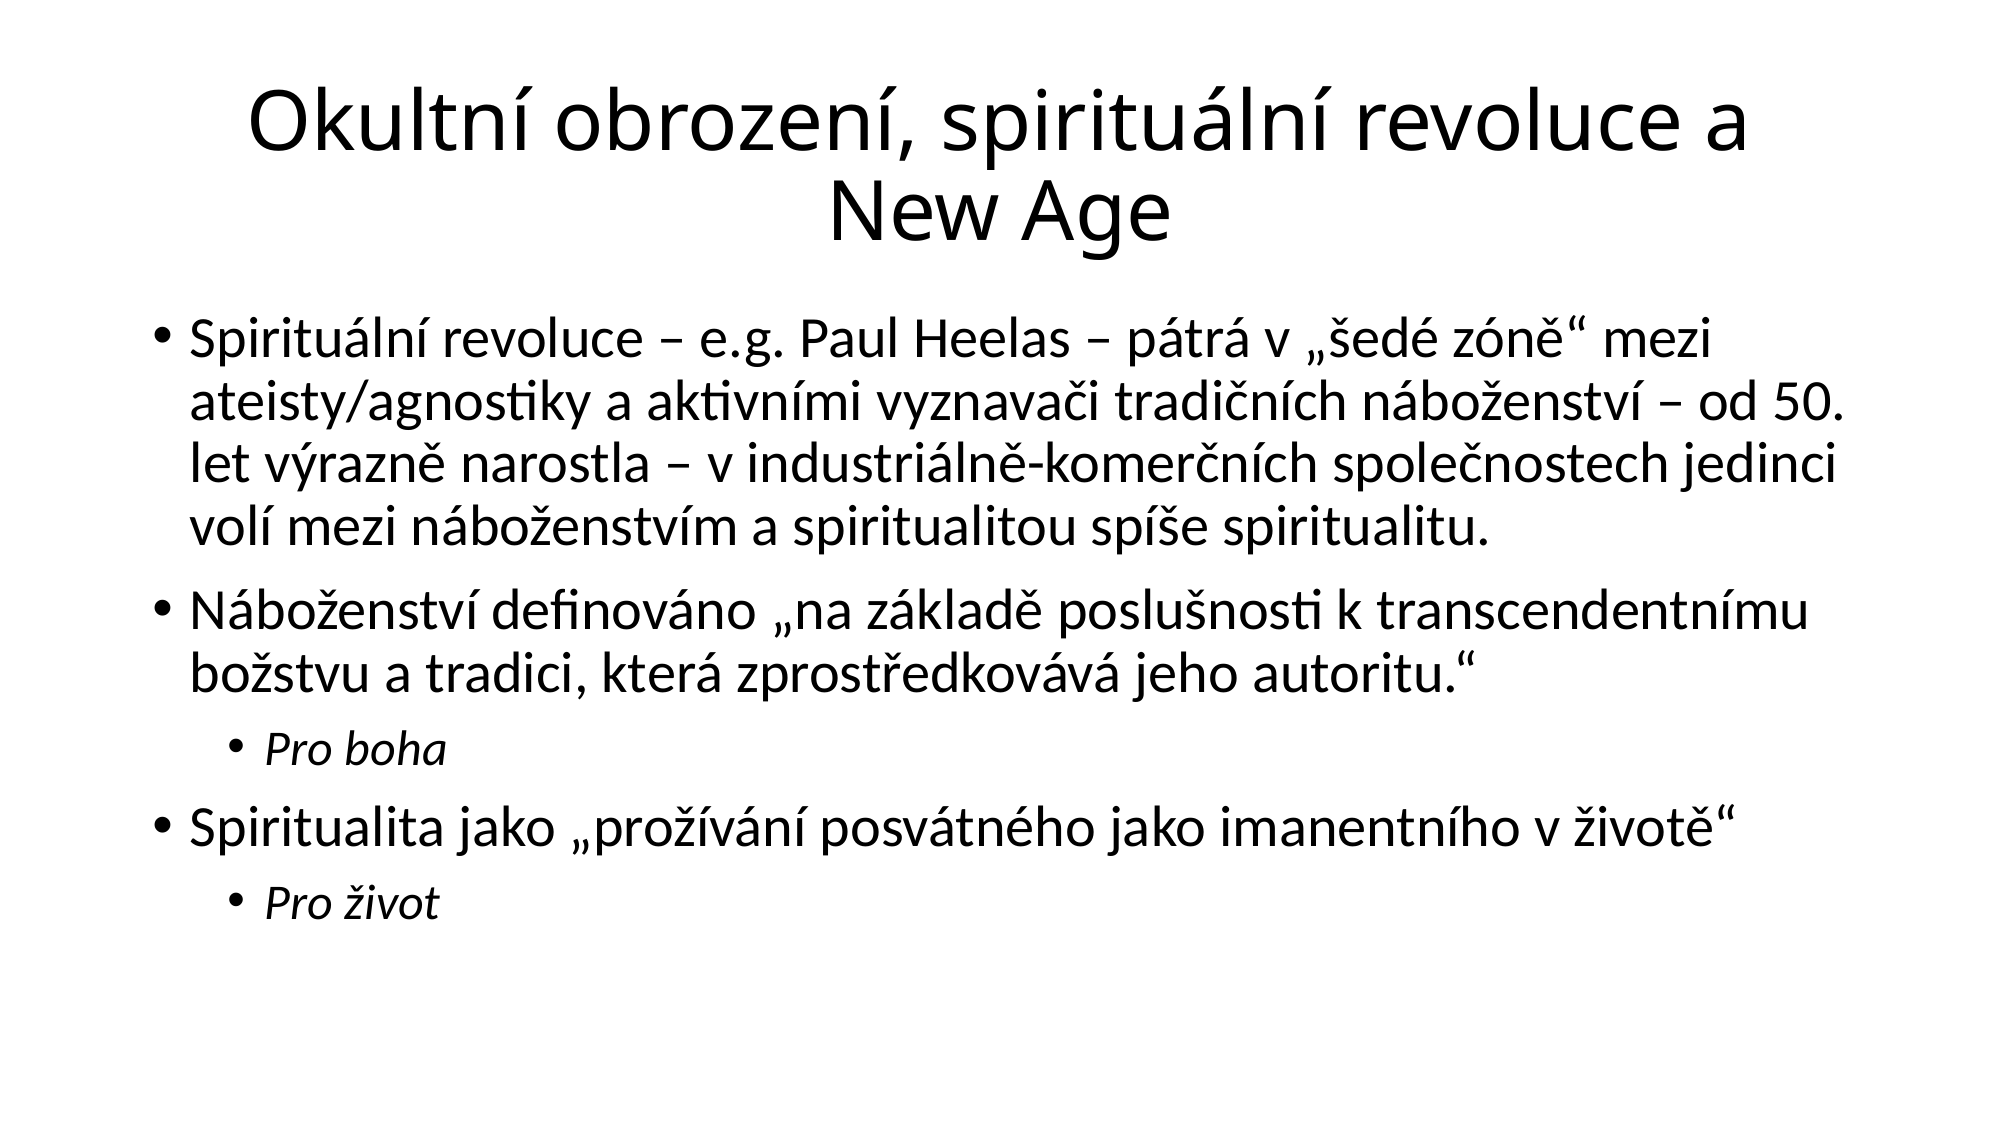

# Okultní obrození, spirituální revoluce a New Age
Spirituální revoluce – e.g. Paul Heelas – pátrá v „šedé zóně“ mezi ateisty/agnostiky a aktivními vyznavači tradičních náboženství – od 50. let výrazně narostla – v industriálně-komerčních společnostech jedinci volí mezi náboženstvím a spiritualitou spíše spiritualitu.
Náboženství definováno „na základě poslušnosti k transcendentnímu božstvu a tradici, která zprostředkovává jeho autoritu.“
Pro boha
Spiritualita jako „prožívání posvátného jako imanentního v životě“
Pro život